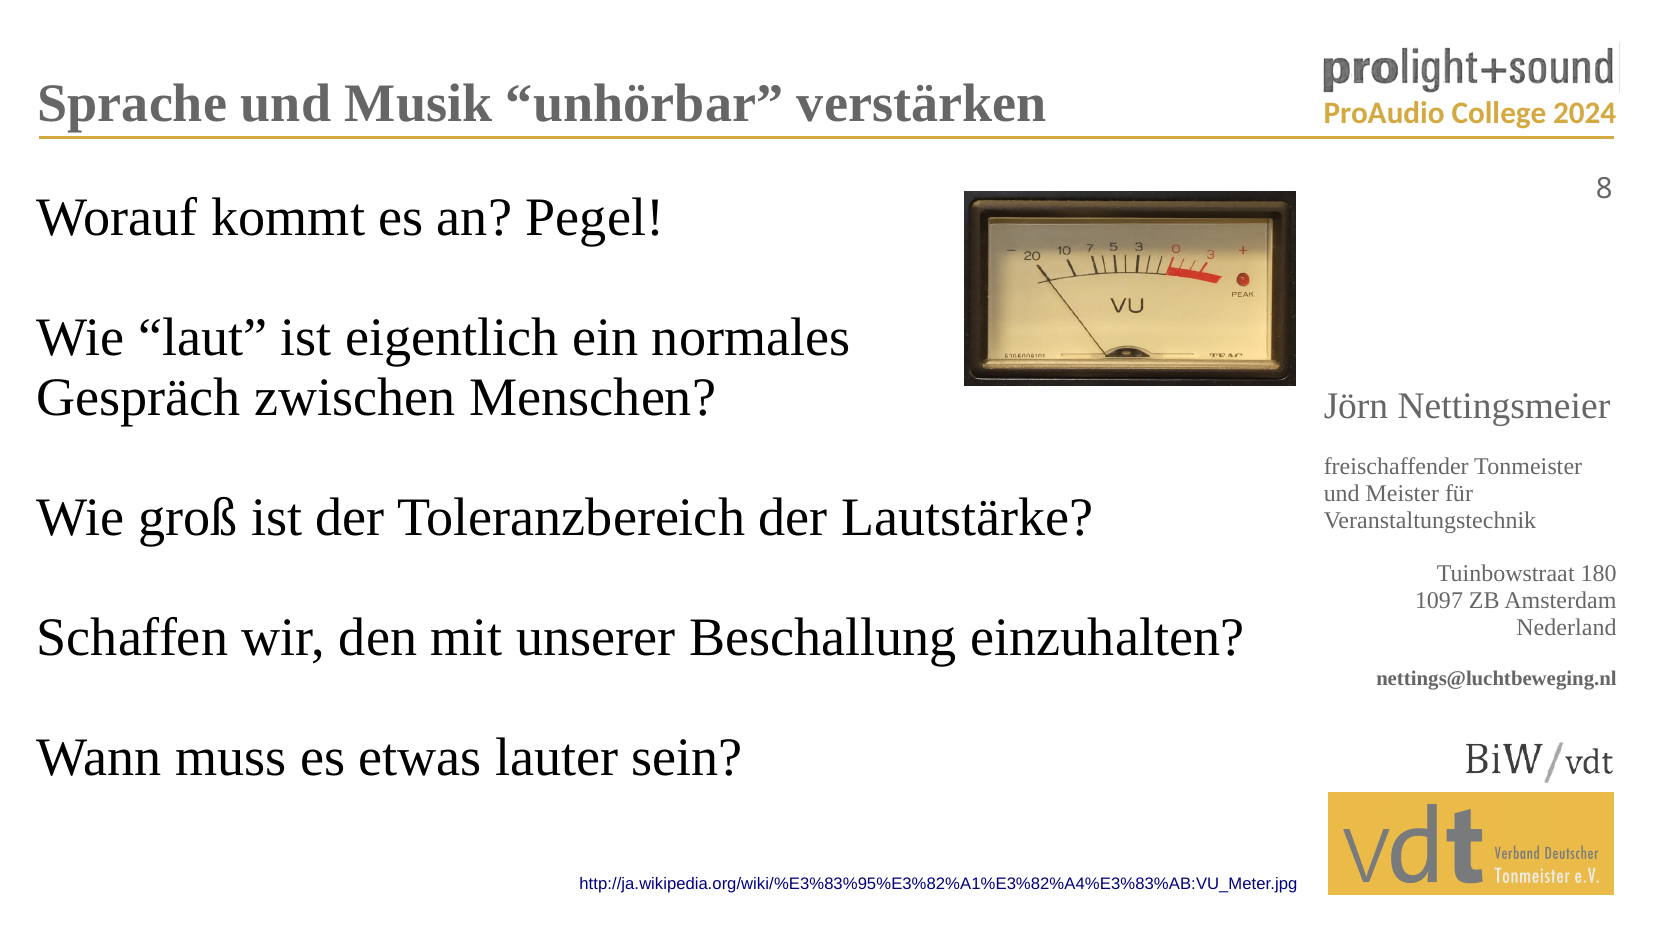

# Sprache und Musik “unhörbar” verstärken
8
Worauf kommt es an? Pegel!
Wie “laut” ist eigentlich ein normales
Gespräch zwischen Menschen?
Wie groß ist der Toleranzbereich der Lautstärke?
Schaffen wir, den mit unserer Beschallung einzuhalten?
Wann muss es etwas lauter sein?
http://ja.wikipedia.org/wiki/%E3%83%95%E3%82%A1%E3%82%A4%E3%83%AB:VU_Meter.jpg